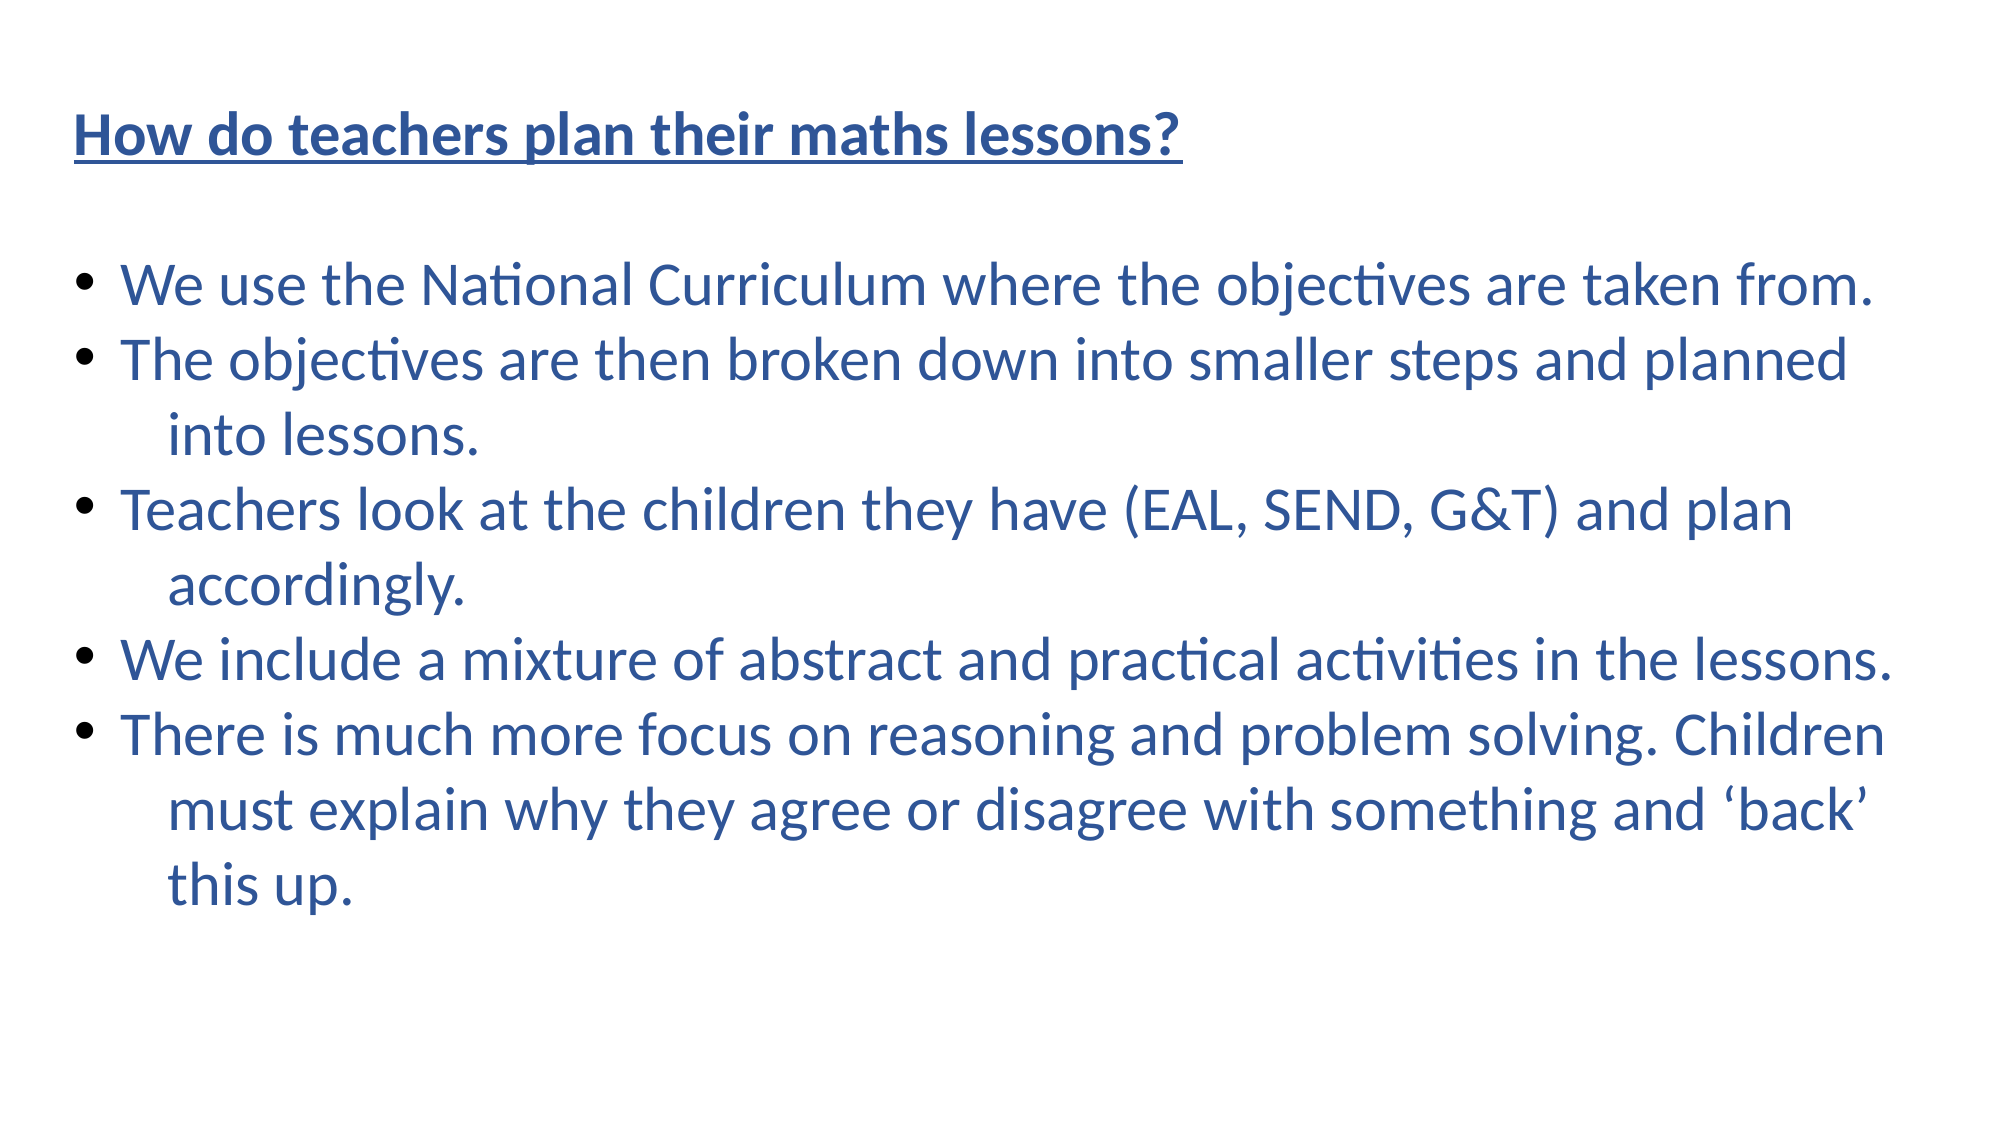

How do teachers plan their maths lessons?
We use the National Curriculum where the objectives are taken from.
The objectives are then broken down into smaller steps and planned into lessons.
Teachers look at the children they have (EAL, SEND, G&T) and plan accordingly.
We include a mixture of abstract and practical activities in the lessons.
There is much more focus on reasoning and problem solving. Children must explain why they agree or disagree with something and ‘back’ this up.